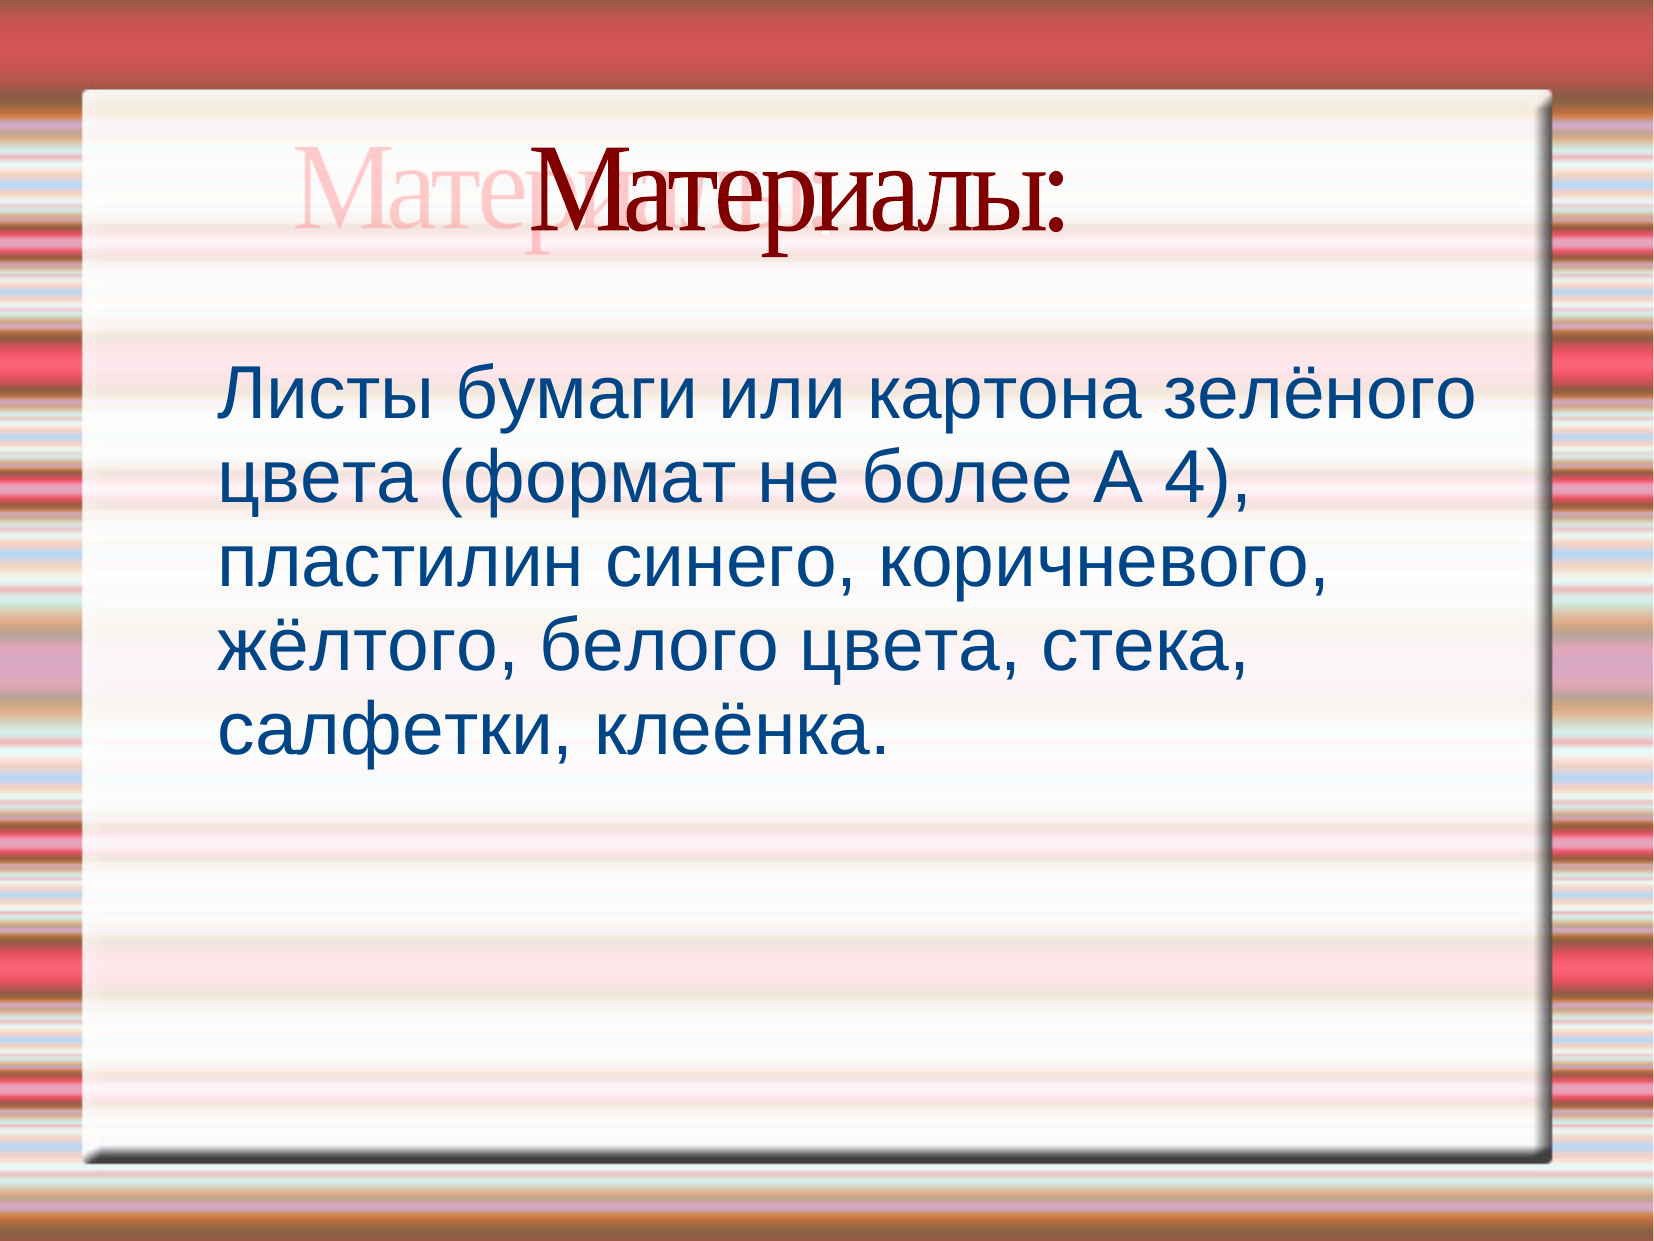

# .
Материалы:
Листы бумаги или картона зелёного цвета (формат не более А 4), пластилин синего, коричневого, жёлтого, белого цвета, стека, салфетки, клеёнка.